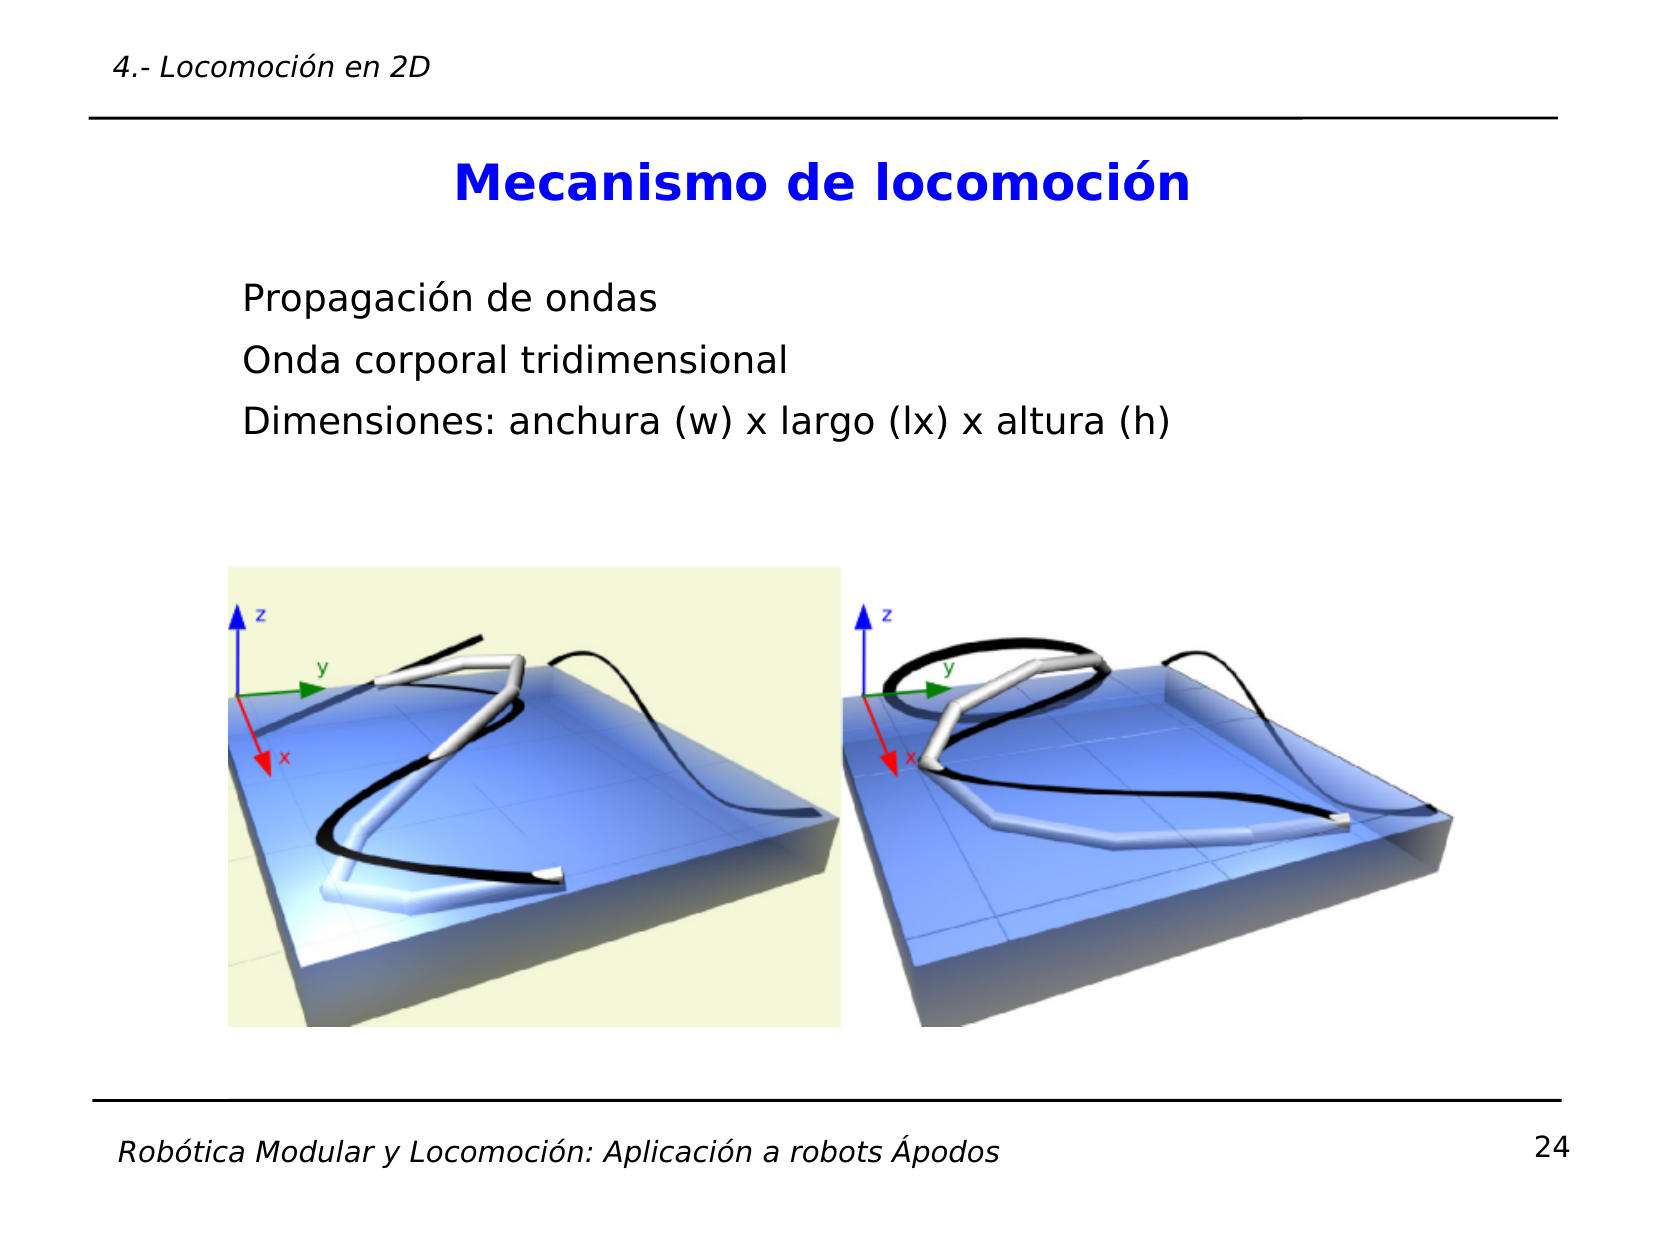

4.- Locomoción en 2D
Mecanismo de locomoción
 Propagación de ondas
 Onda corporal tridimensional
 Dimensiones: anchura (w) x largo (lx) x altura (h)
Robótica Modular y Locomoción: Aplicación a robots Ápodos
24